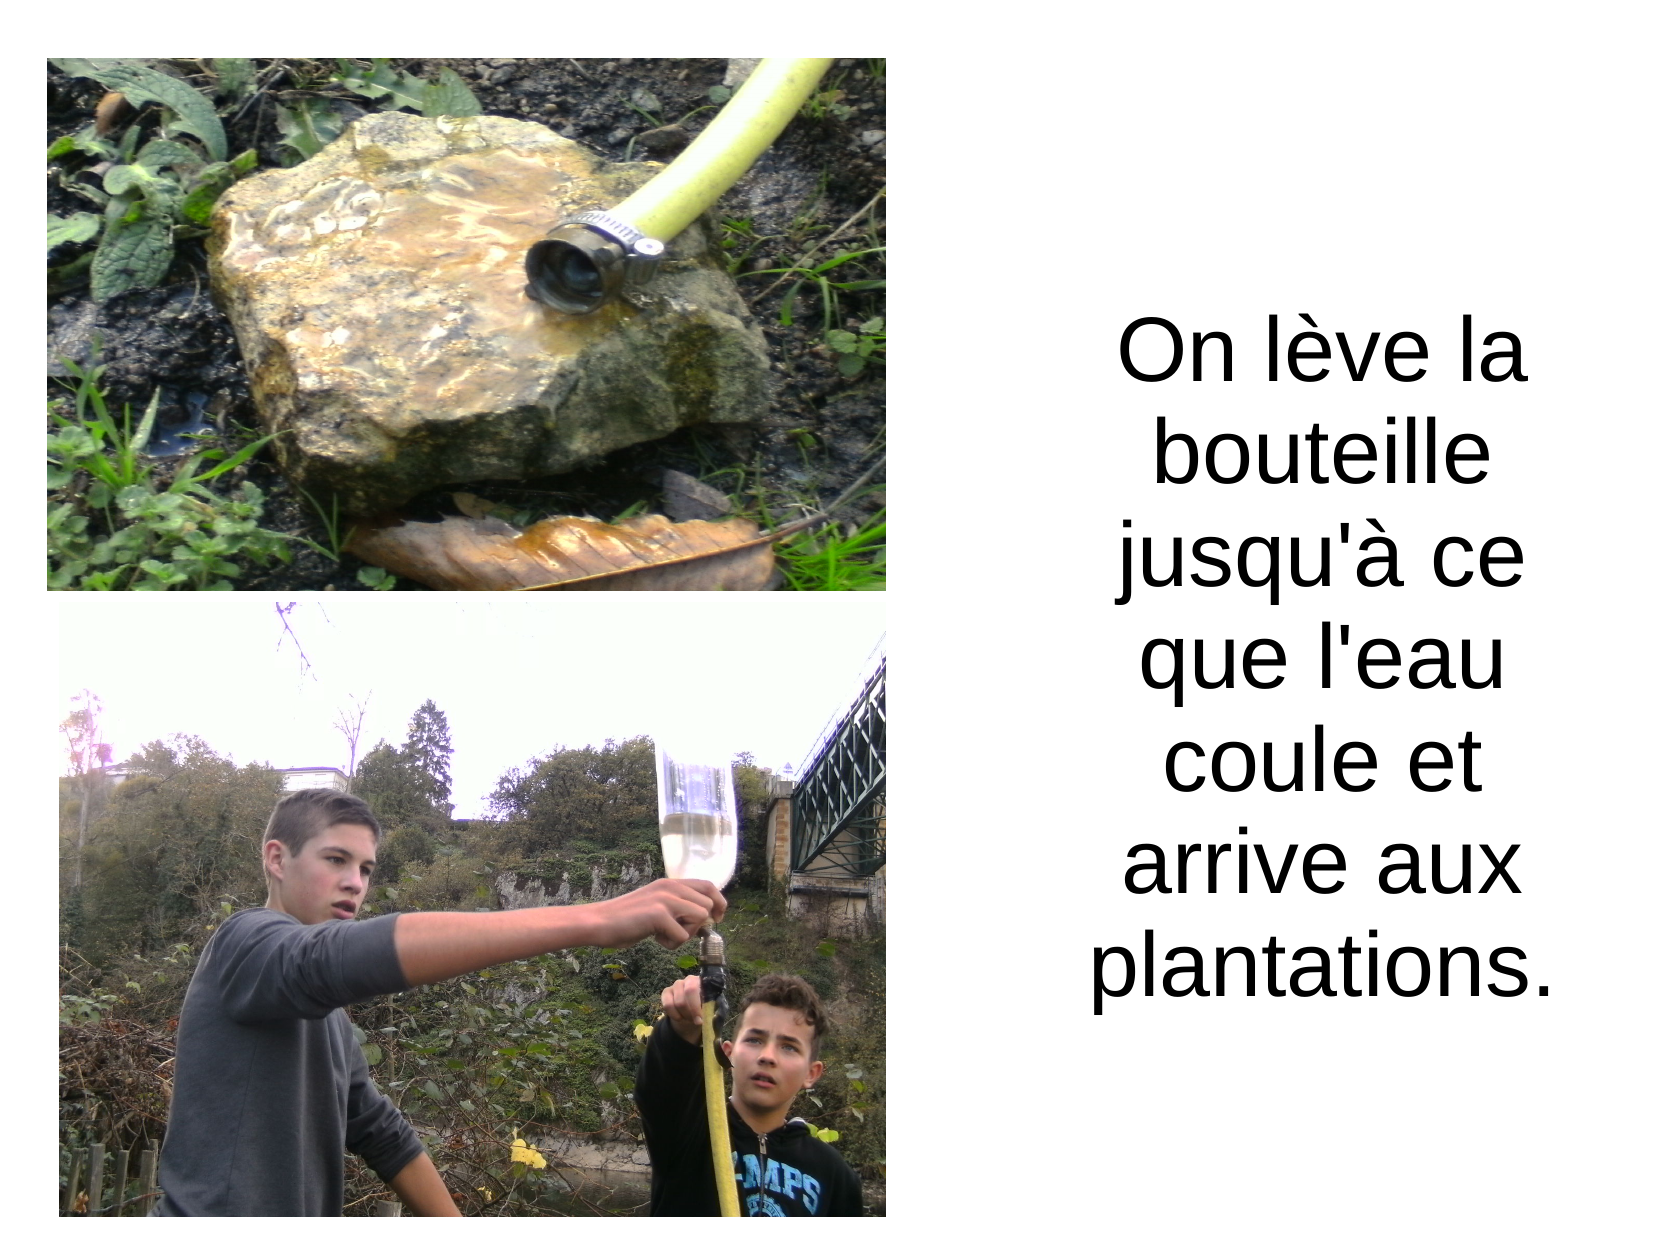

# On lève la bouteille jusqu'à ce que l'eau coule et arrive aux plantations.